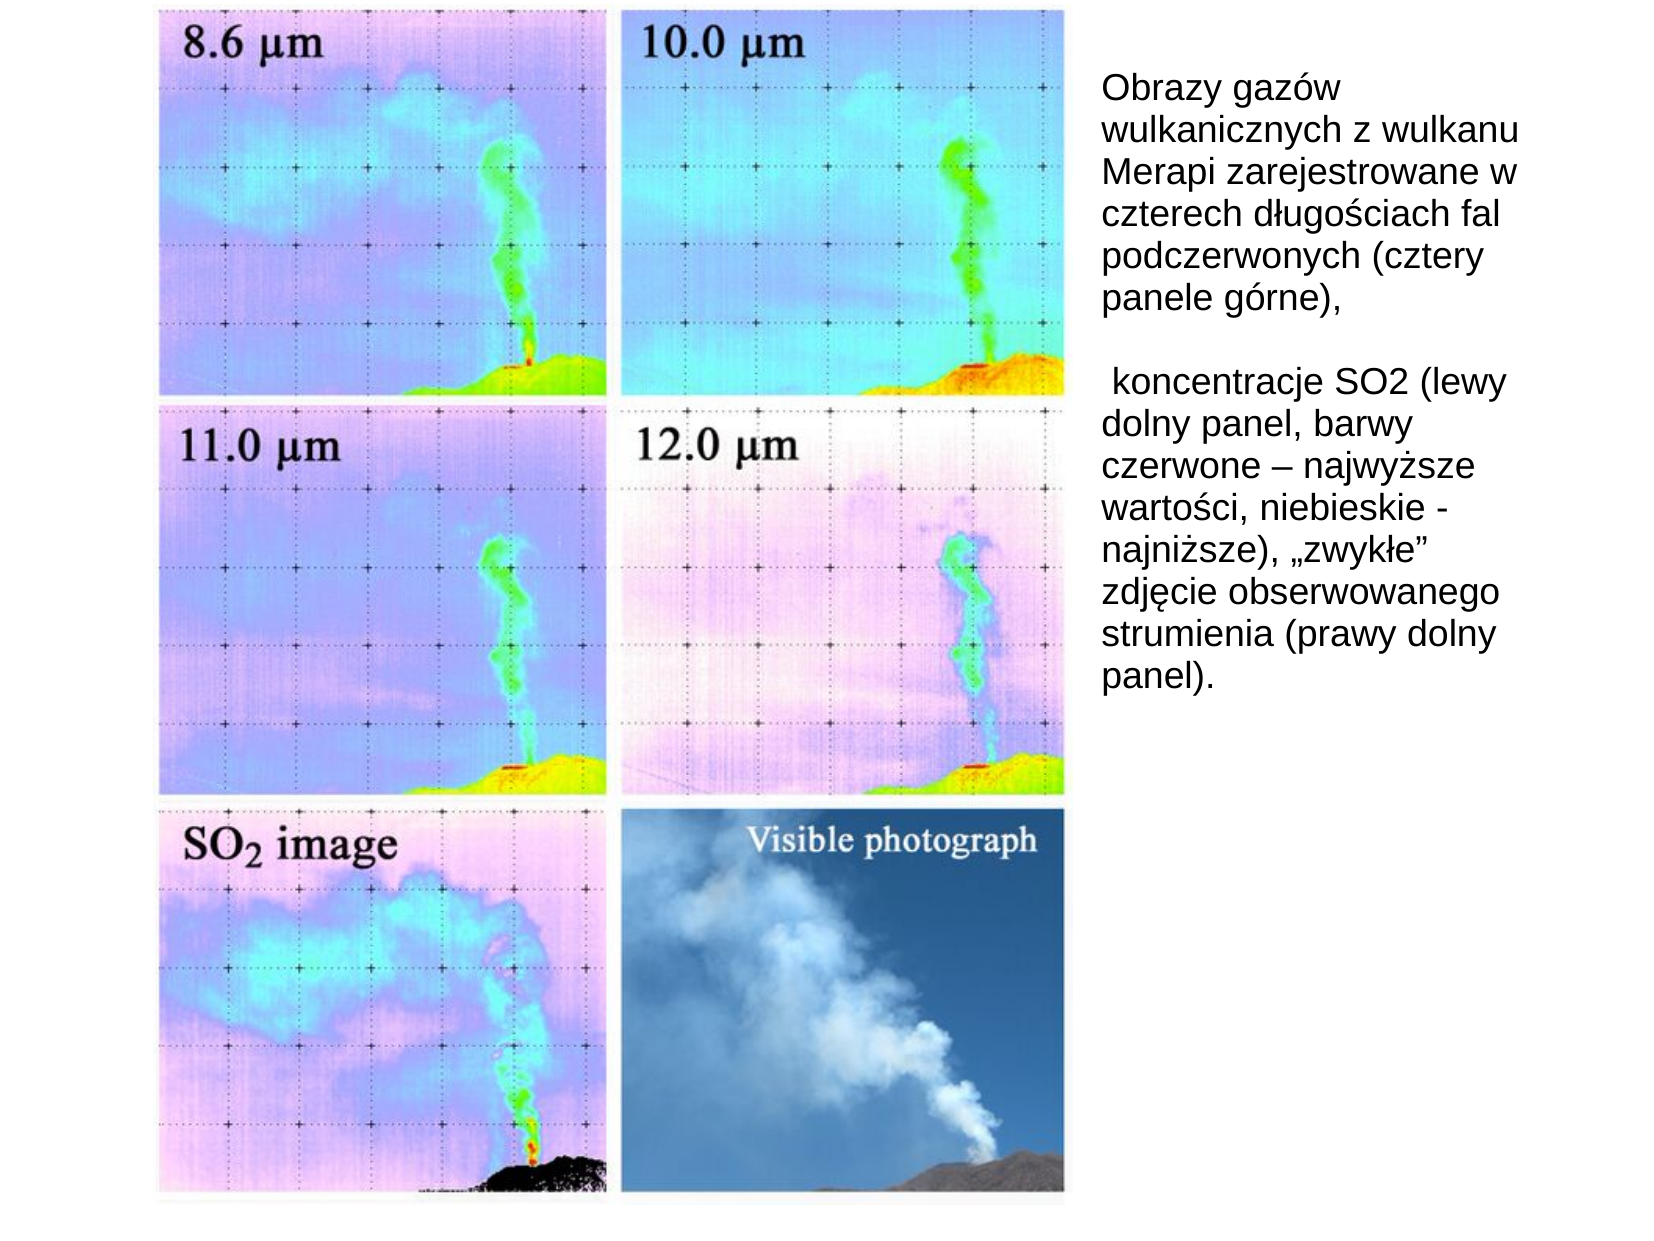

Obrazy gazów wulkanicznych z wulkanu Merapi zarejestrowane w czterech długościach fal podczerwonych (cztery panele górne),
 koncentracje SO2 (lewy dolny panel, barwy czerwone – najwyższe wartości, niebieskie - najniższe), „zwykłe” zdjęcie obserwowanego strumienia (prawy dolny panel).